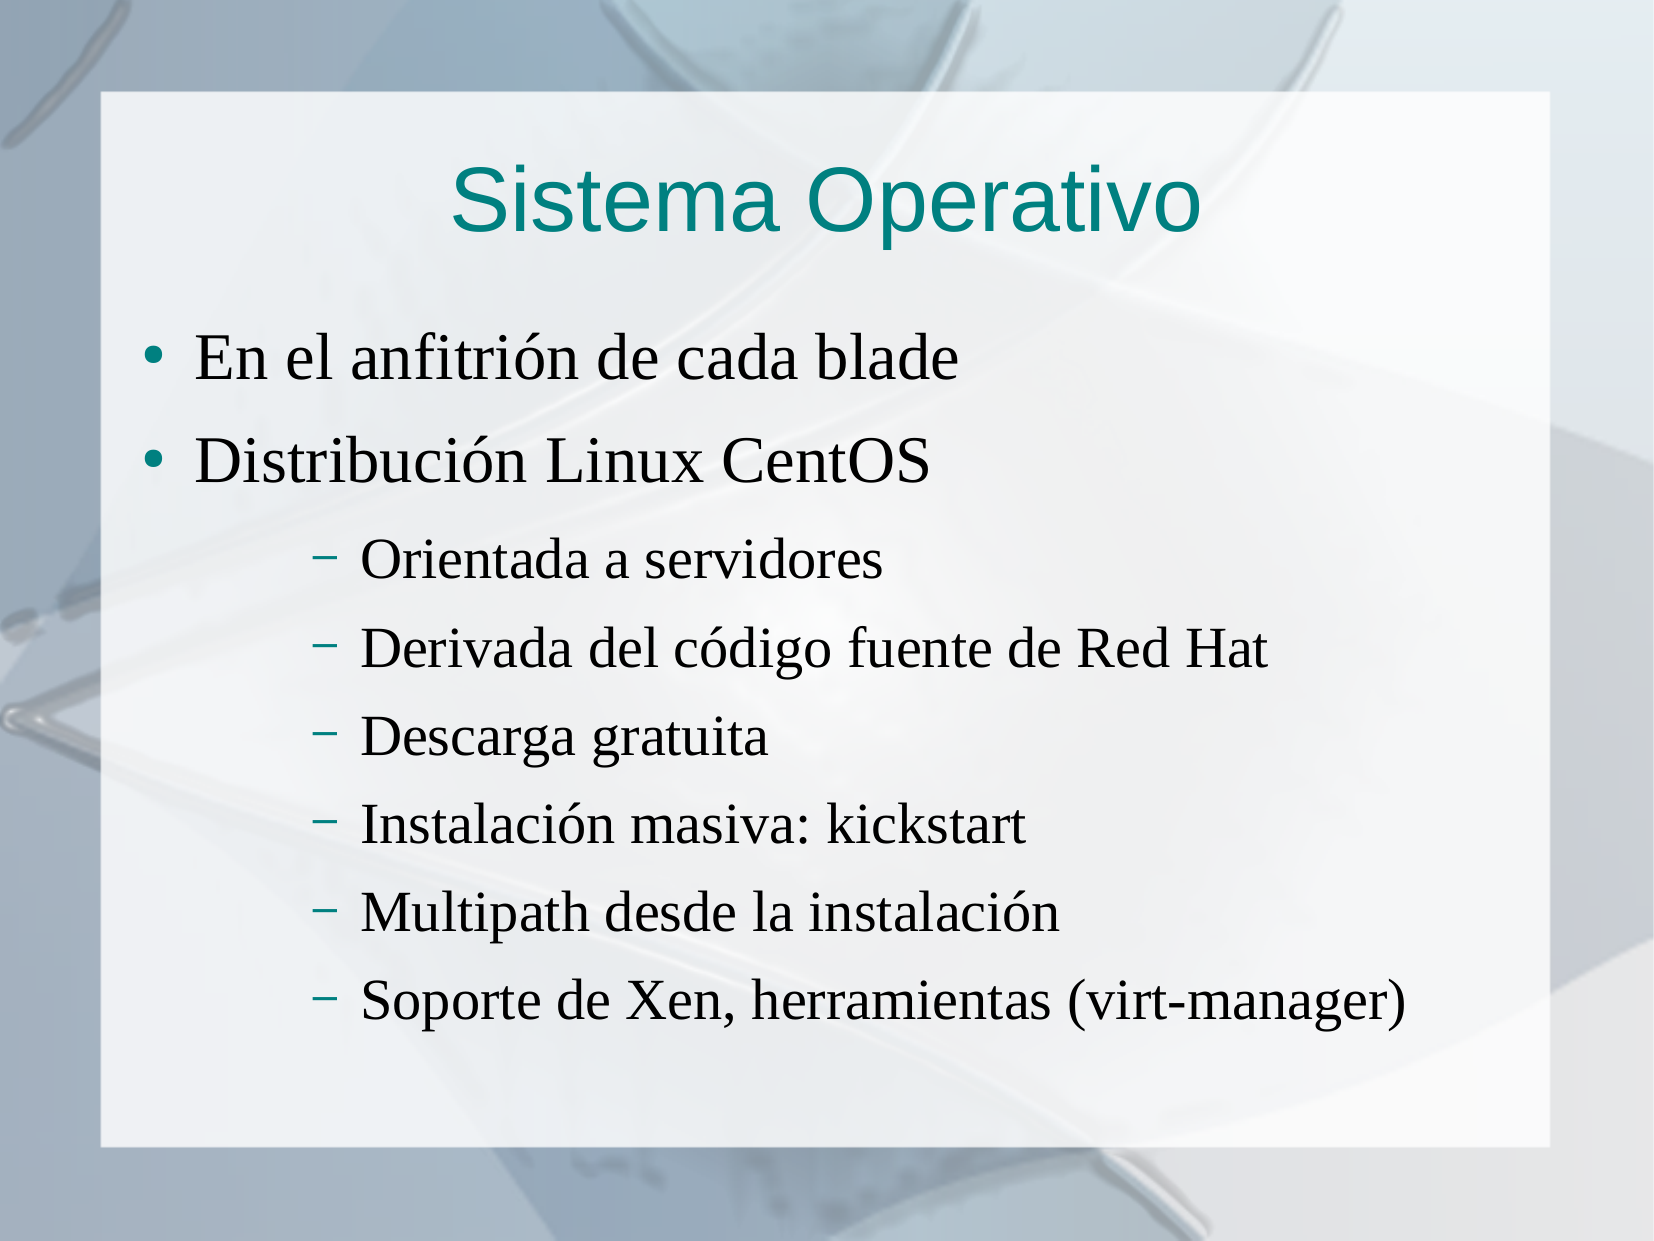

# Sistema Operativo
En el anfitrión de cada blade
Distribución Linux CentOS
Orientada a servidores
Derivada del código fuente de Red Hat
Descarga gratuita
Instalación masiva: kickstart
Multipath desde la instalación
Soporte de Xen, herramientas (virt-manager)